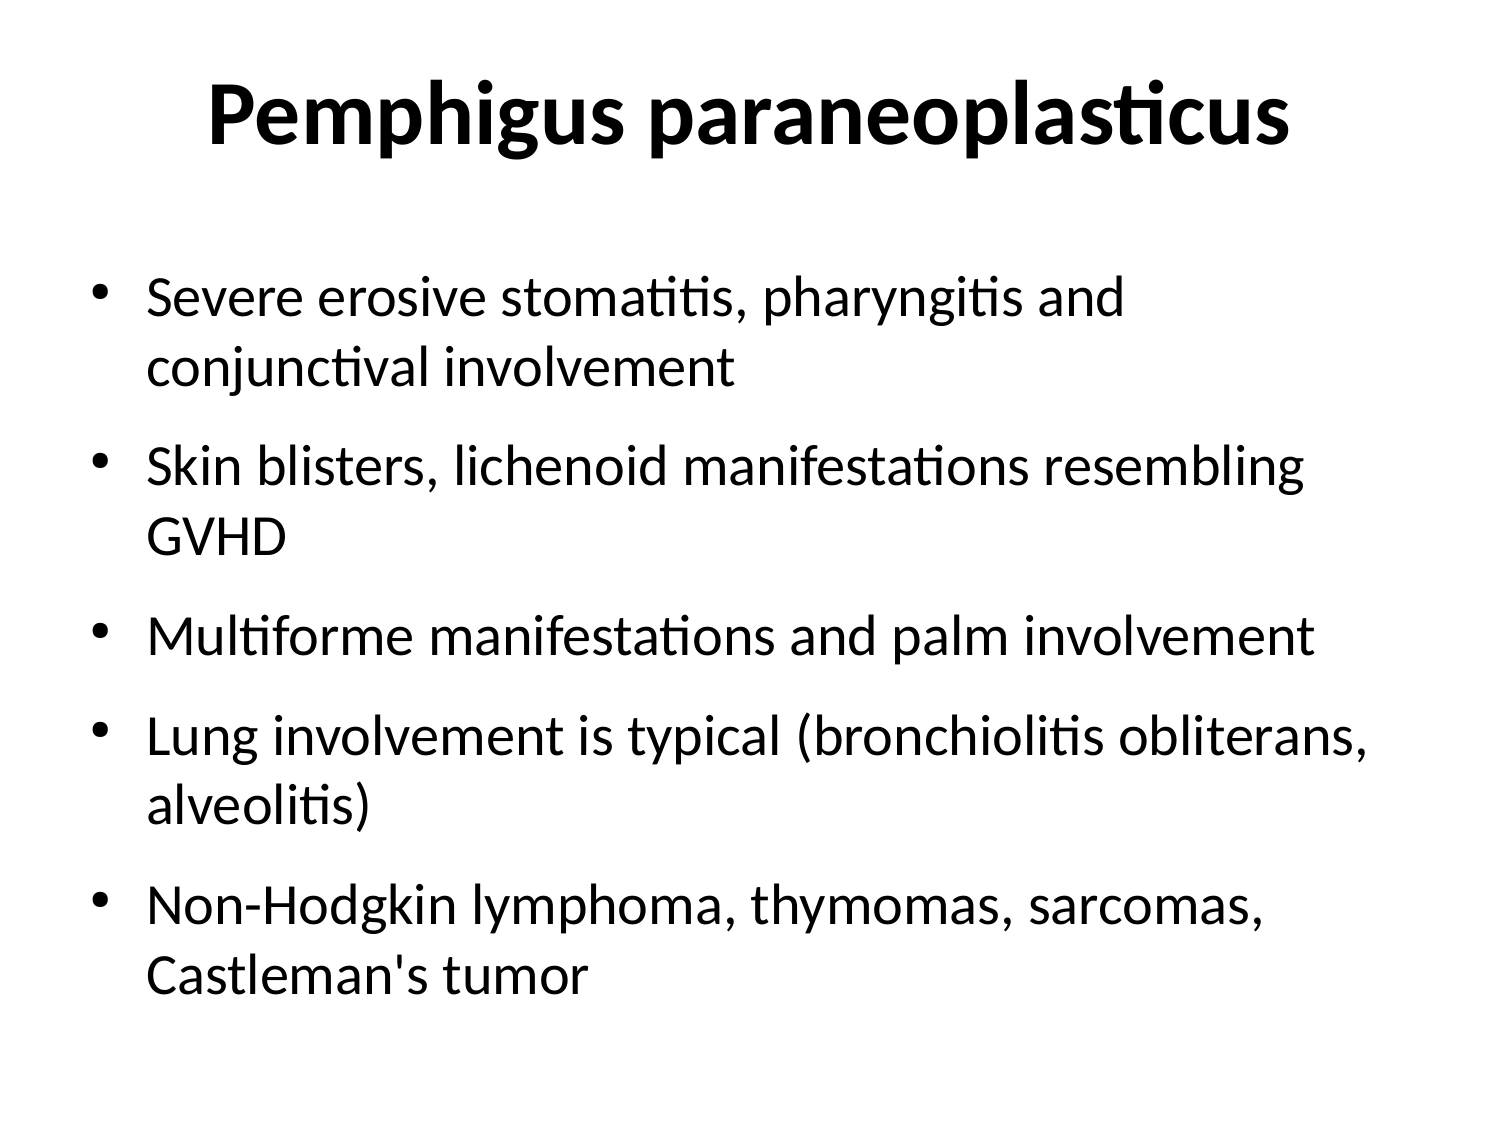

# Pemphigus paraneoplasticus
Severe erosive stomatitis, pharyngitis and conjunctival involvement
Skin blisters, lichenoid manifestations resembling GVHD
Multiforme manifestations and palm involvement
Lung involvement is typical (bronchiolitis obliterans, alveolitis)
Non-Hodgkin lymphoma, thymomas, sarcomas, Castleman's tumor